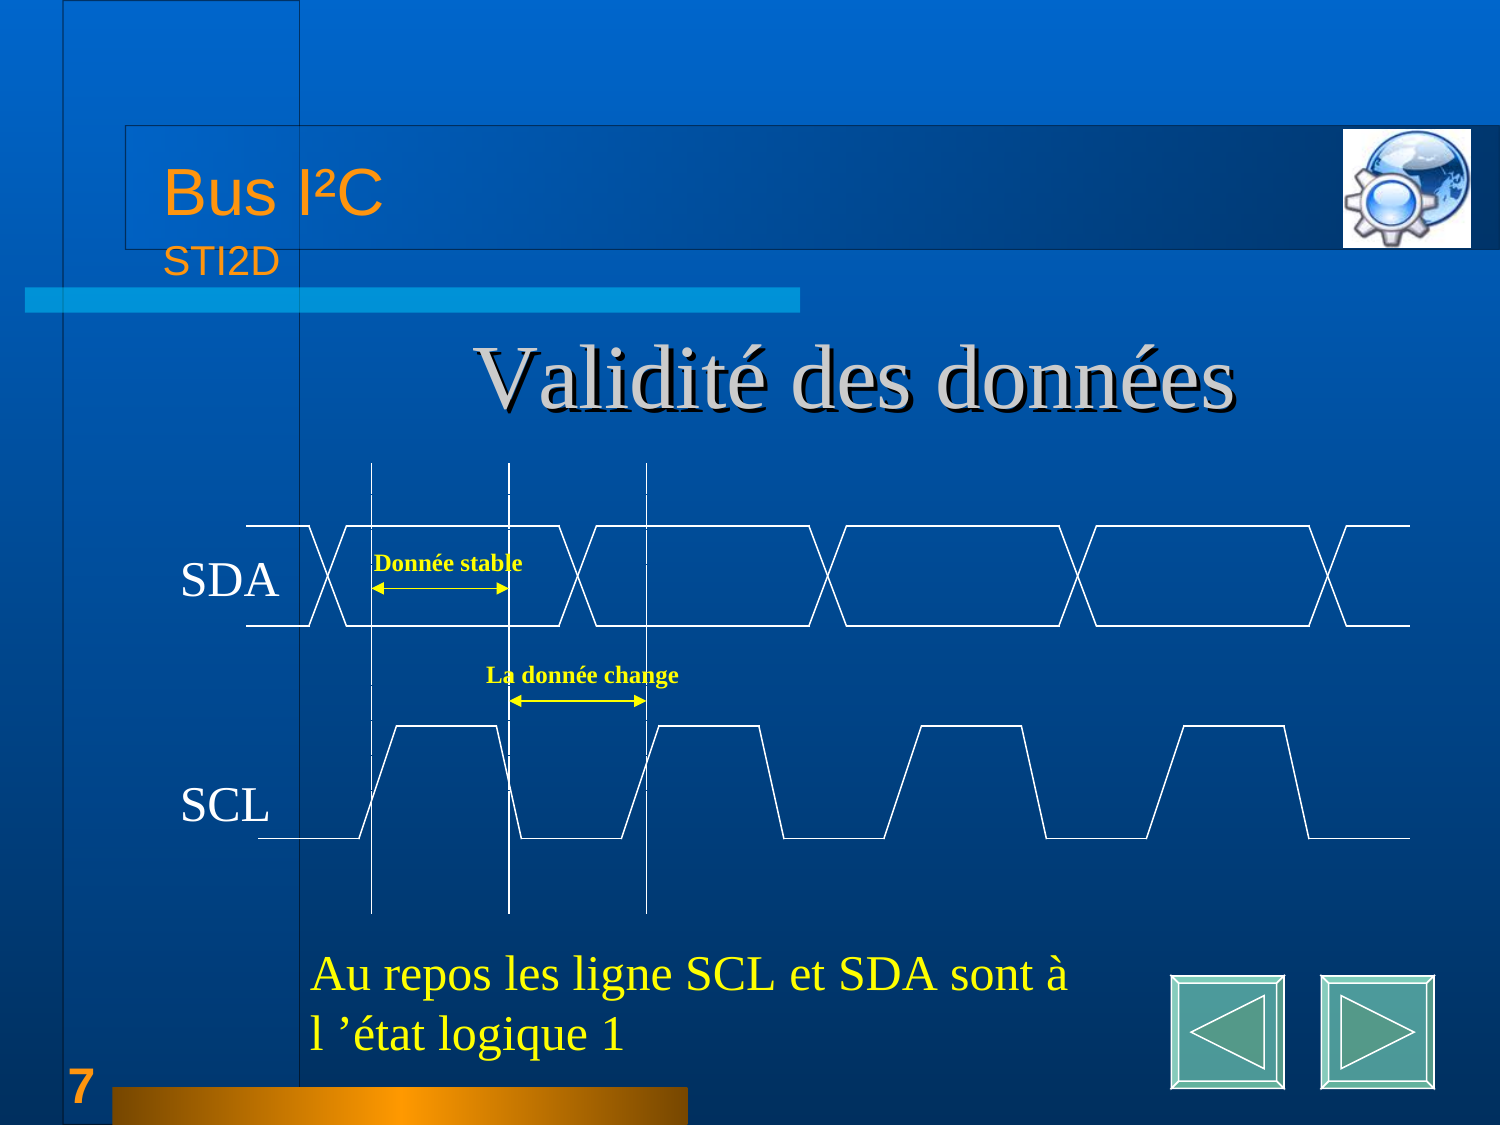

# Validité des données
SDA
Donnée stable
La donnée change
SCL
Au repos les ligne SCL et SDA sont à l ’état logique 1